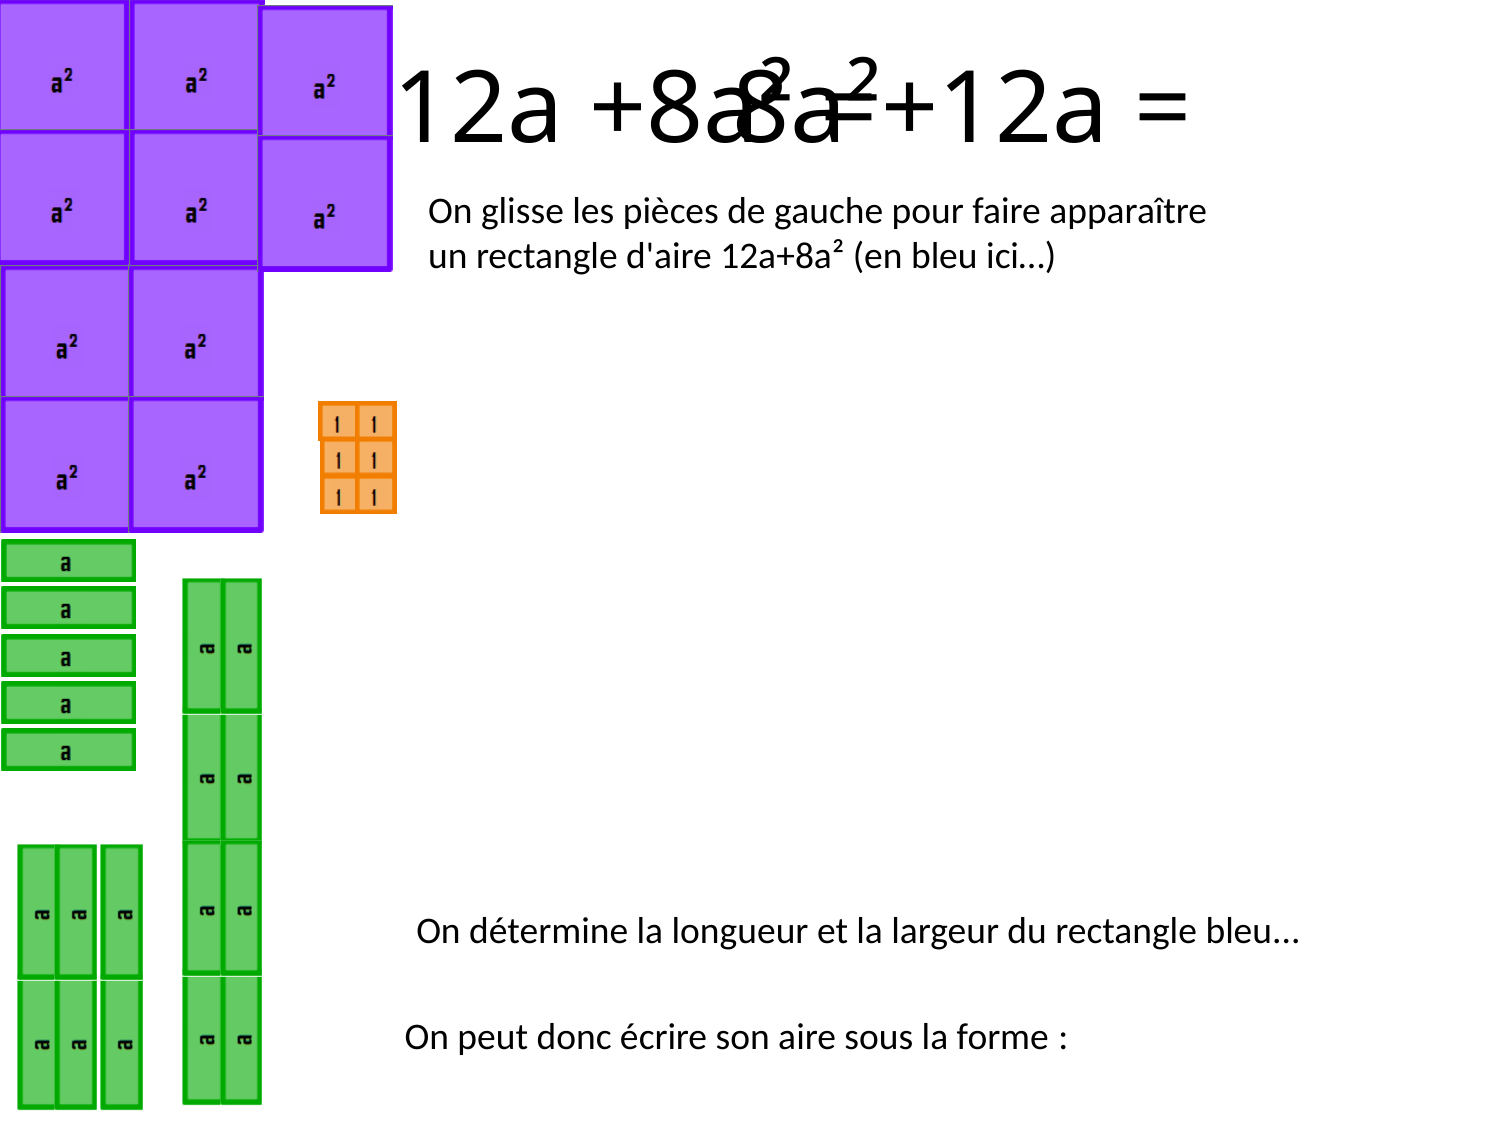

12a +8a² =
8a²+12a =
On glisse les pièces de gauche pour faire apparaître
un rectangle d'aire 12a+8a² (en bleu ici…)
On détermine la longueur et la largeur du rectangle bleu...
On peut donc écrire son aire sous la forme :